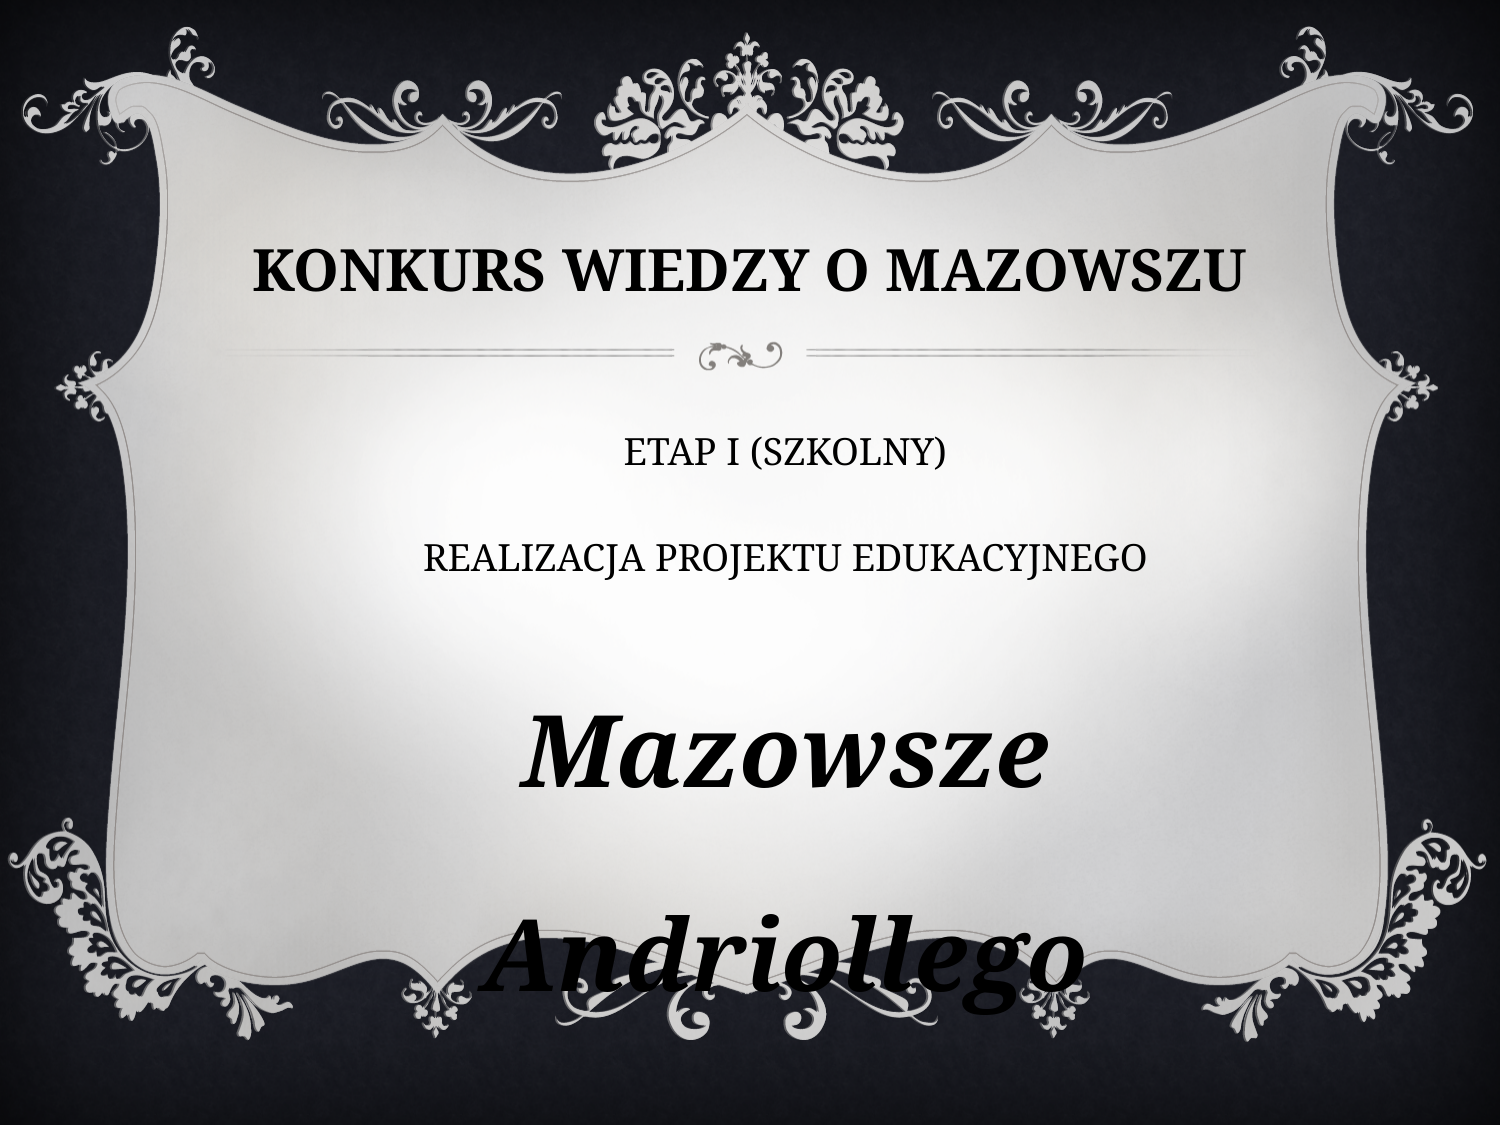

# KONKURS WIEDZY O MAZOWSZU
ETAP I (SZKOLNY)
REALIZACJA PROJEKTU EDUKACYJNEGO
Mazowsze Andriollego
Skład grupy: Jakub Nowak, Maja Zagórska, Jakub Dudek